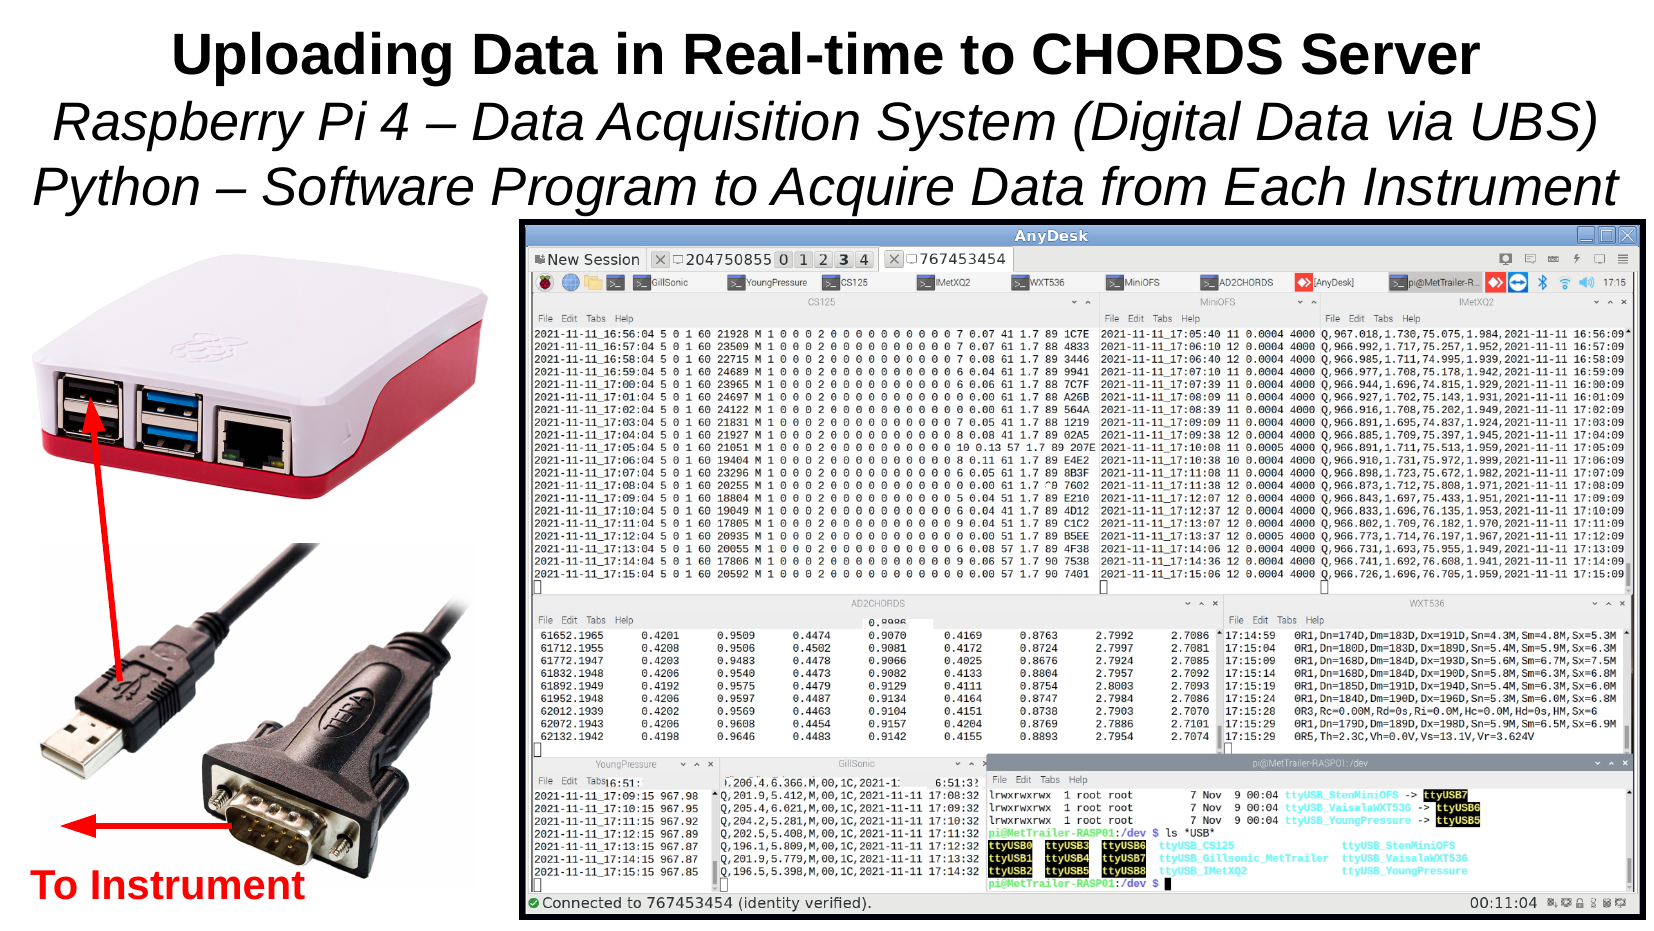

Uploading Data in Real-time to CHORDS Server
Raspberry Pi 4 – Data Acquisition System (Digital Data via UBS)
Python – Software Program to Acquire Data from Each Instrument
To Instrument